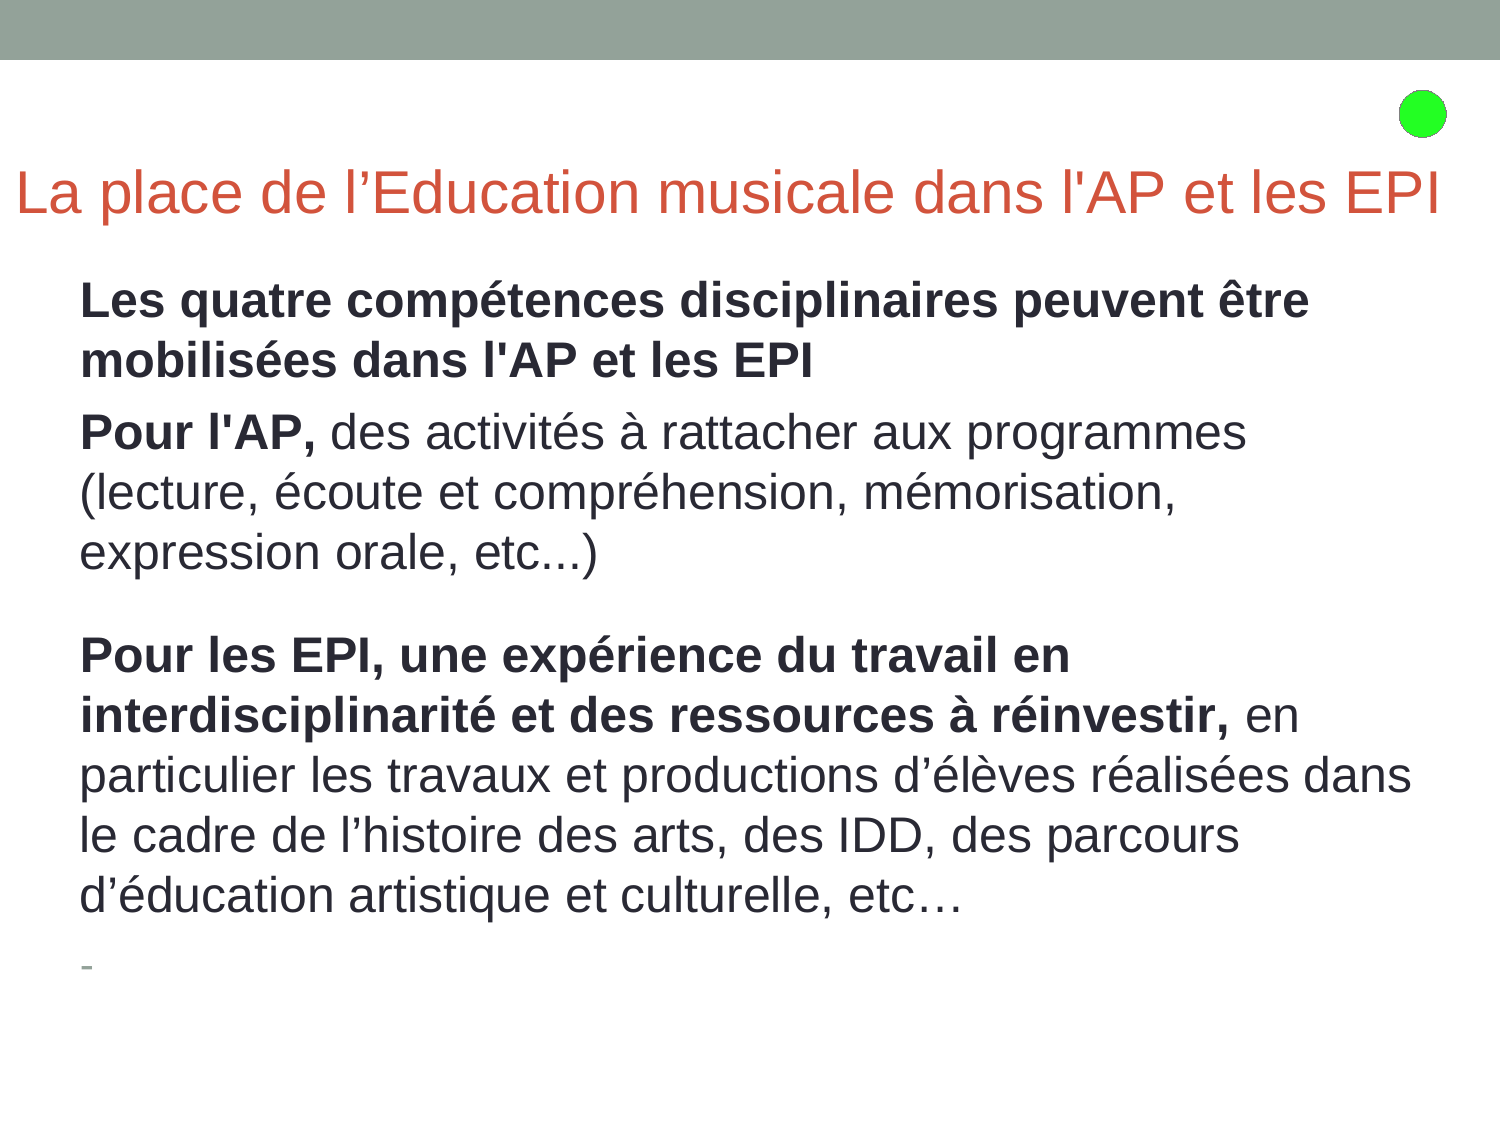

# La place de l’Education musicale dans l'AP et les EPI
Les quatre compétences disciplinaires peuvent être mobilisées dans l'AP et les EPI
Pour l'AP, des activités à rattacher aux programmes (lecture, écoute et compréhension, mémorisation, expression orale, etc...)
Pour les EPI, une expérience du travail en interdisciplinarité et des ressources à réinvestir, en particulier les travaux et productions d’élèves réalisées dans le cadre de l’histoire des arts, des IDD, des parcours d’éducation artistique et culturelle, etc…